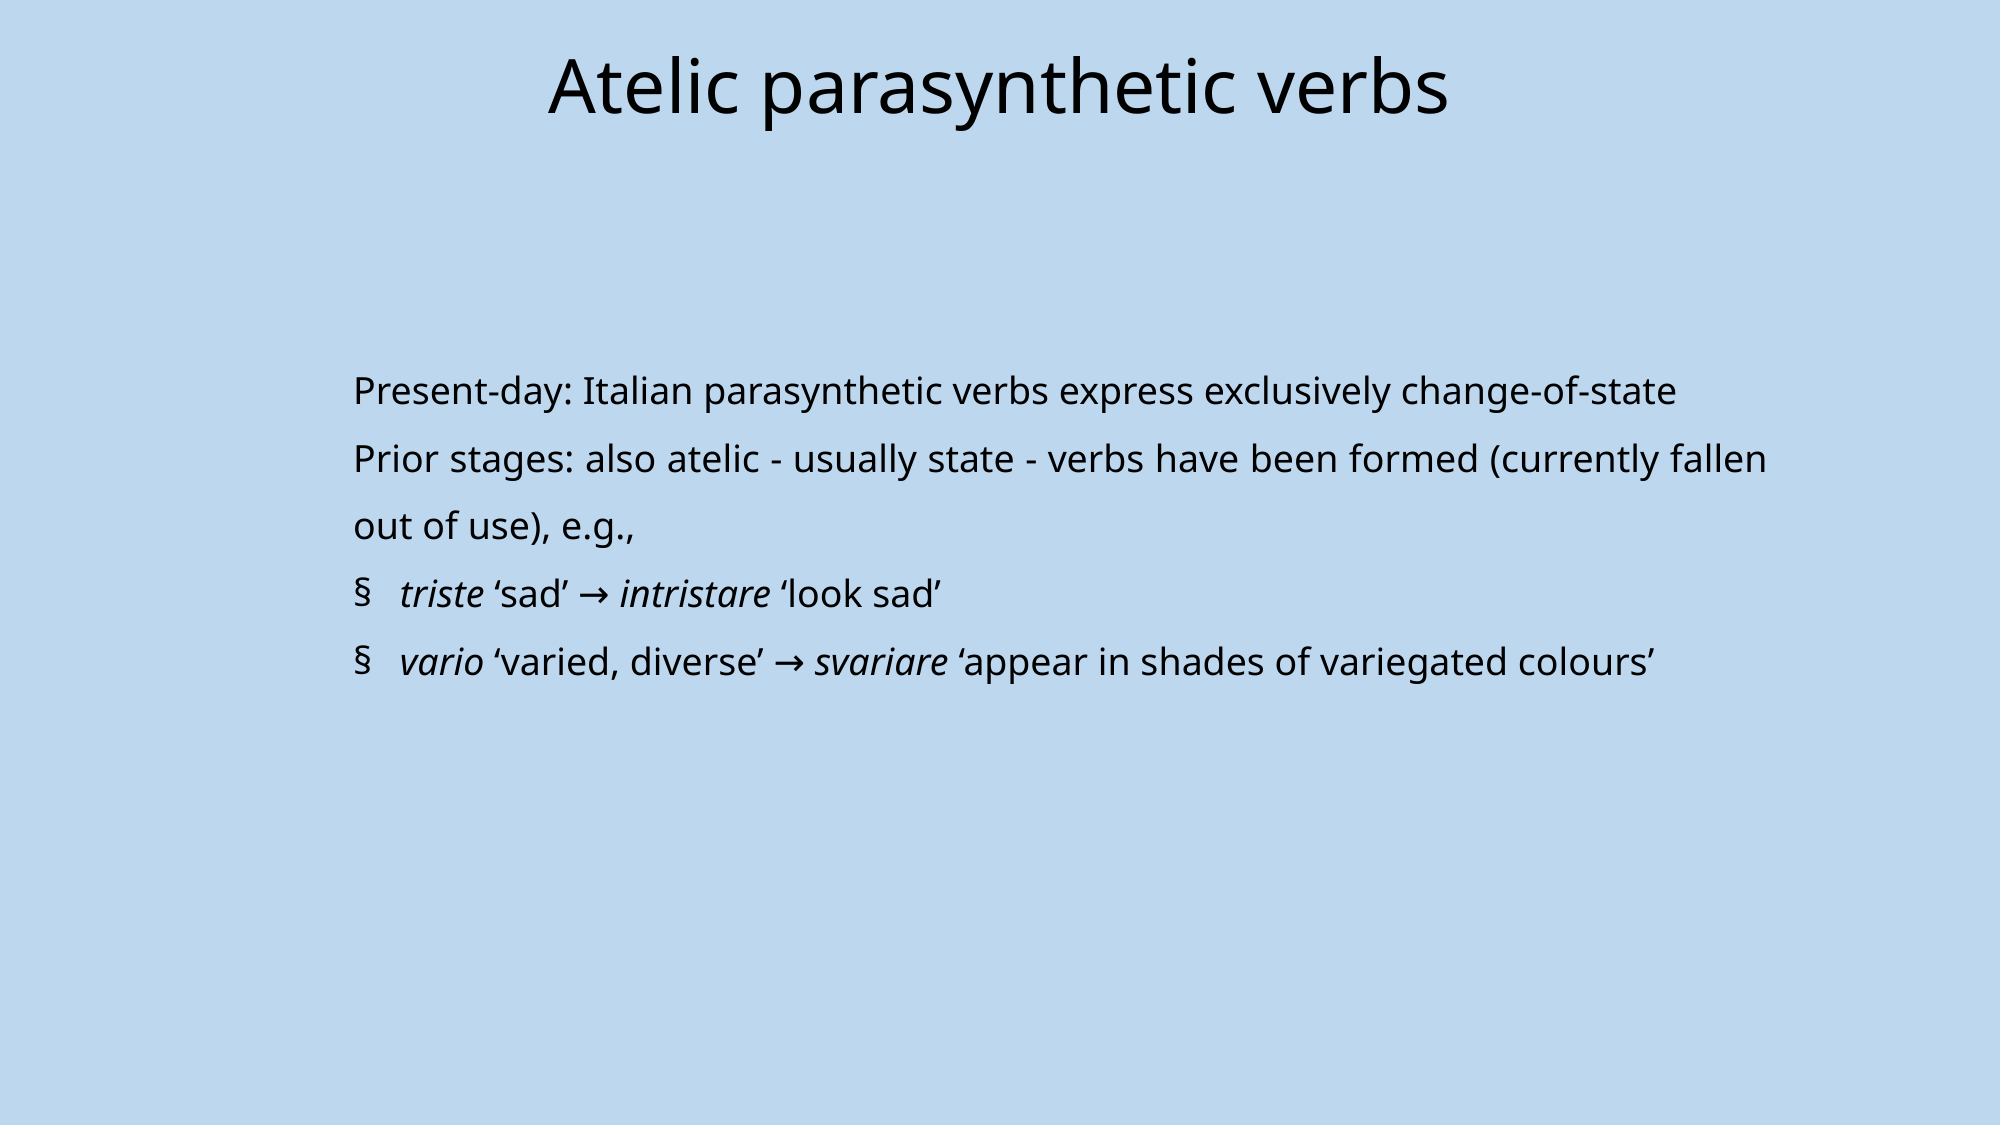

Atelic parasynthetic verbs
Present-day: Italian parasynthetic verbs express exclusively change-of-state
Prior stages: also atelic - usually state - verbs have been formed (currently fallen out of use), e.g.,
triste ‘sad’ → intristare ‘look sad’
vario ‘varied, diverse’ → svariare ‘appear in shades of variegated colours’